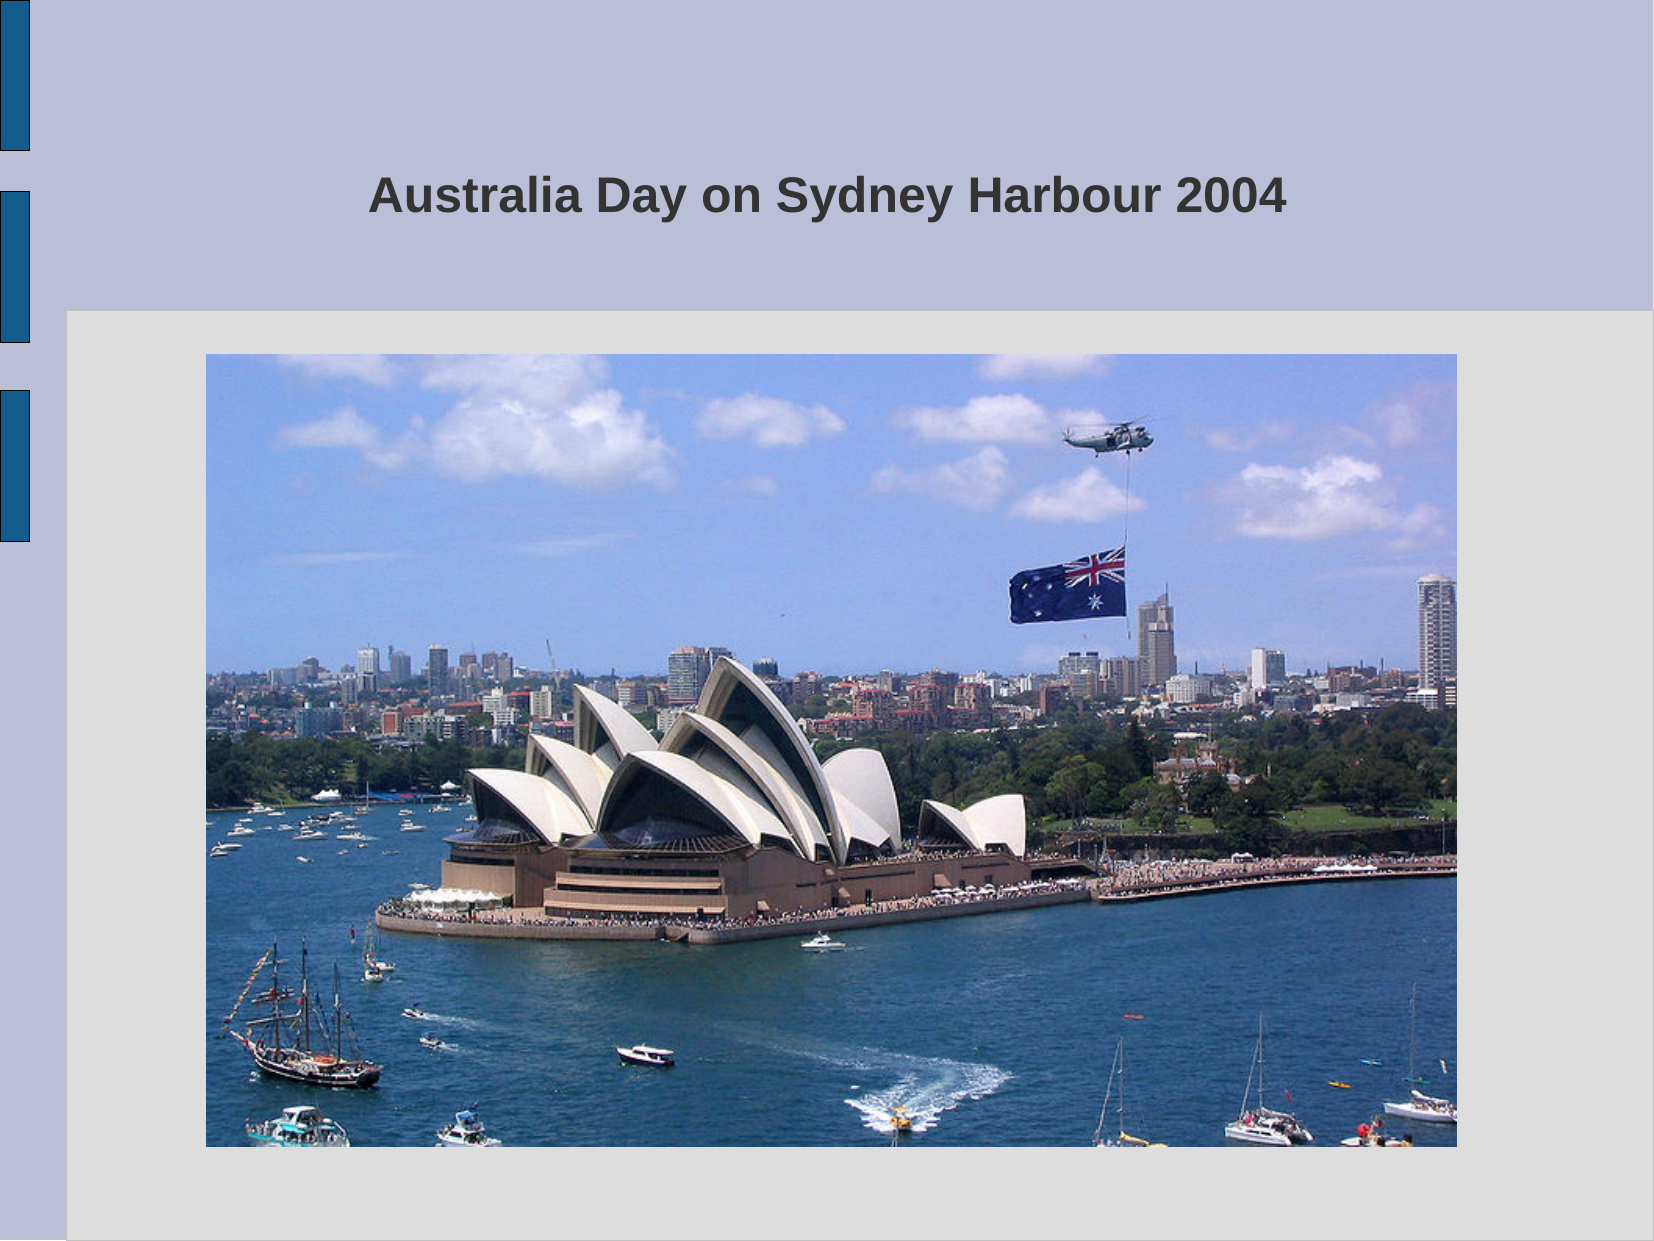

# Australia Day on Sydney Harbour 2004